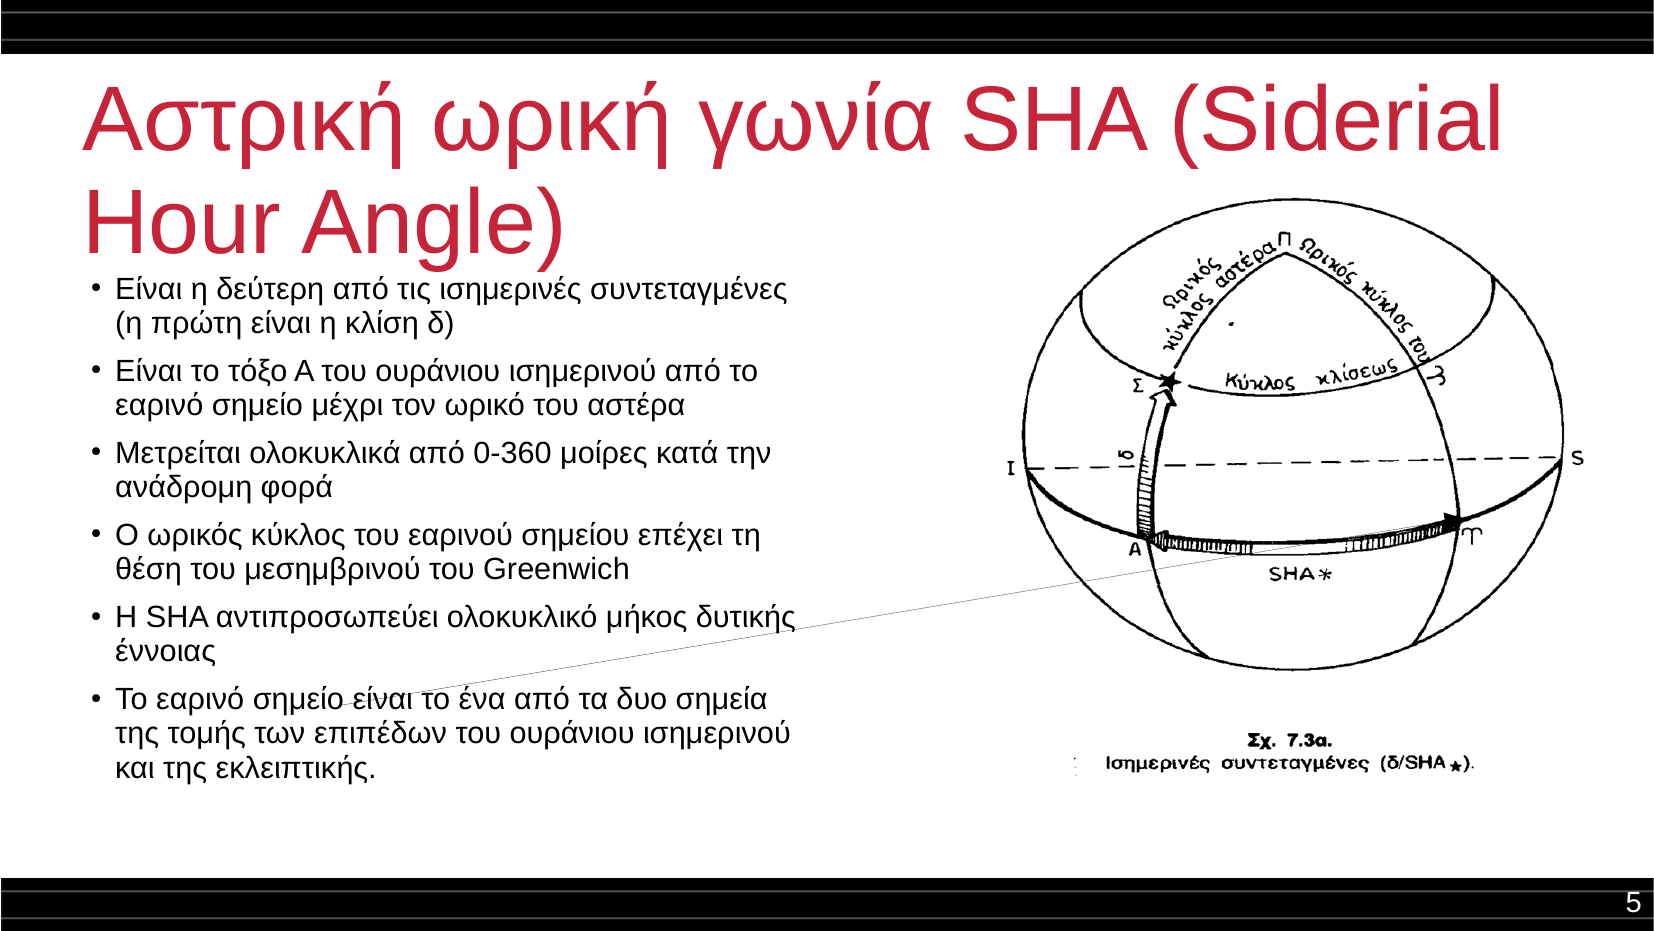

# Αστρική ωρική γωνία SHA (Siderial Hour Angle)
Είναι η δεύτερη από τις ισημερινές συντεταγμένες (η πρώτη είναι η κλίση δ)
Είναι το τόξο Α του ουράνιου ισημερινού από το εαρινό σημείο μέχρι τον ωρικό του αστέρα
Μετρείται ολοκυκλικά από 0-360 μοίρες κατά την ανάδρομη φορά
O ωρικός κύκλος του εαρινού σημείου επέχει τη θέση του μεσημβρινού του Greenwich
H SHA αντιπροσωπεύει ολοκυκλικό μήκος δυτικής έννοιας
Το εαρινό σημείο είναι το ένα από τα δυο σημεία της τομής των επιπέδων του ουράνιου ισημερινού και της εκλειπτικής.